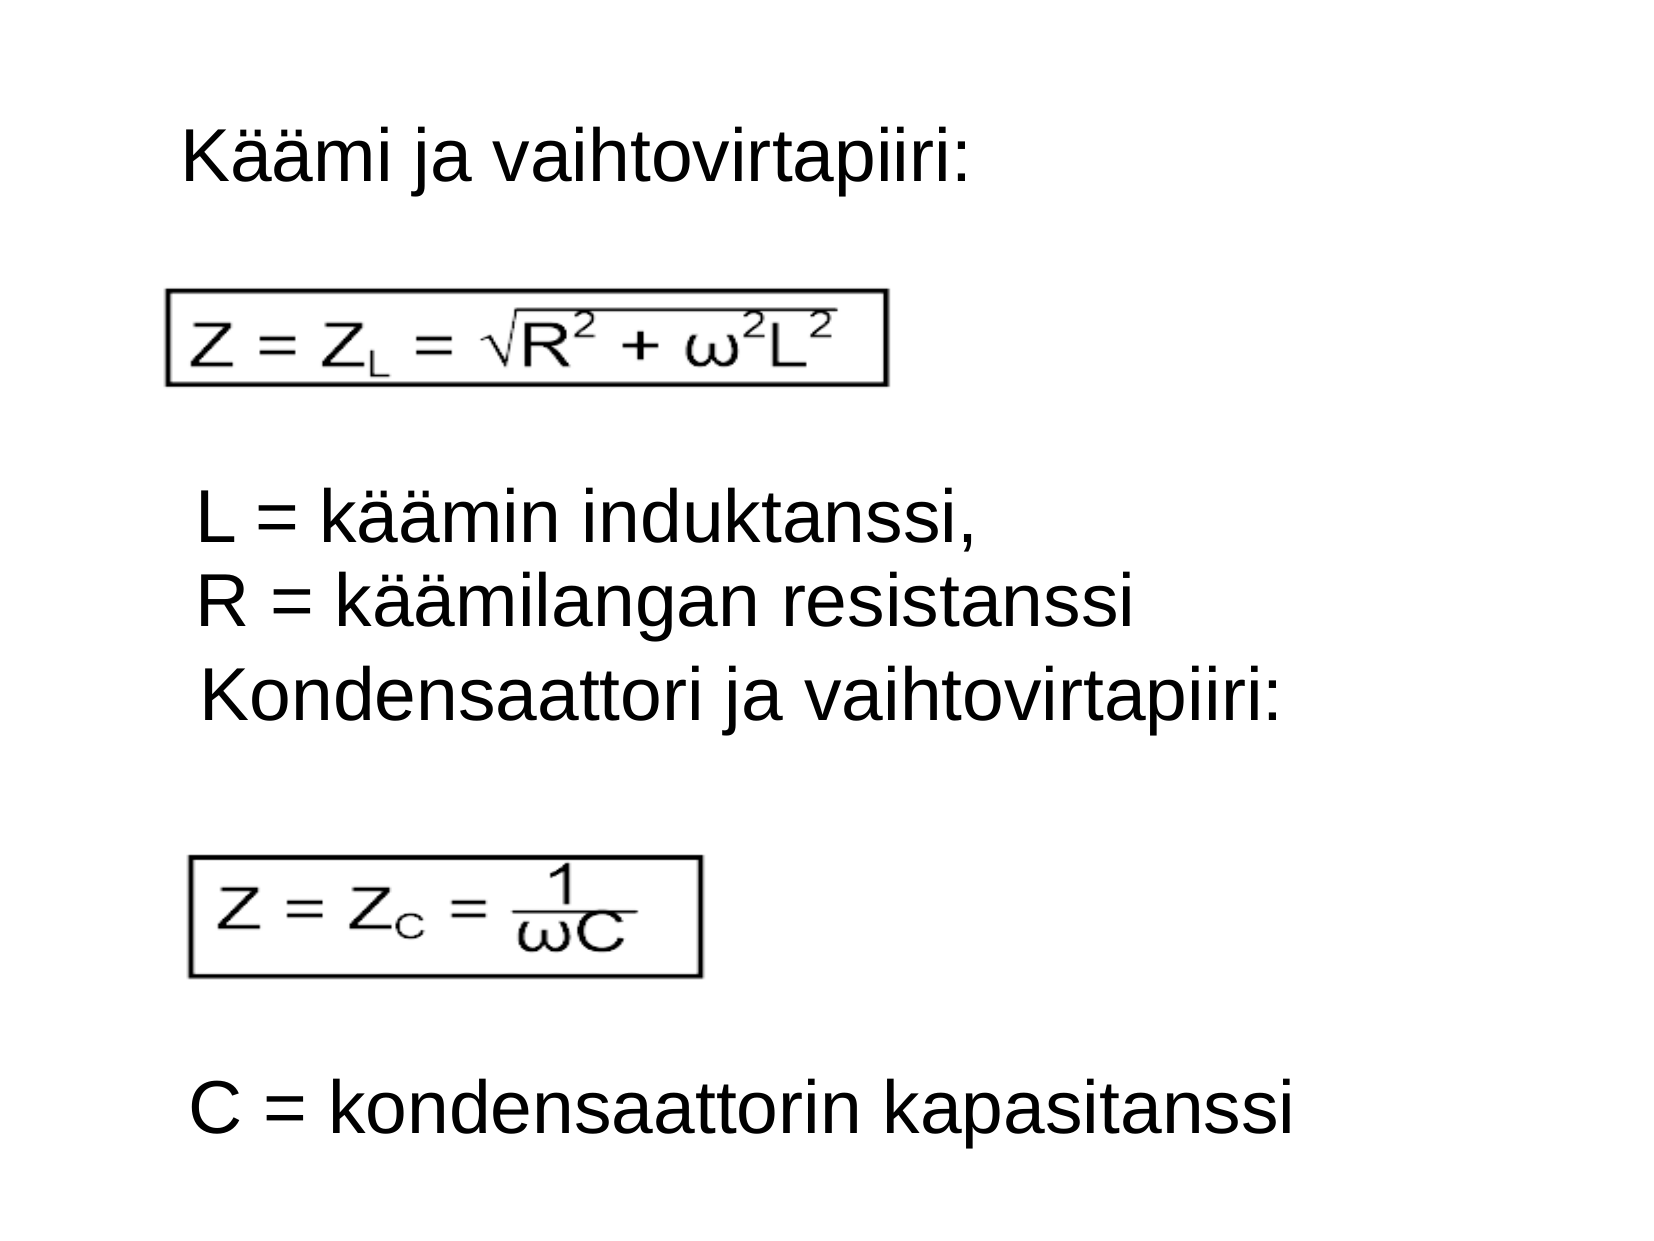

Käämi ja vaihtovirtapiiri:
L = käämin induktanssi,
R = käämilangan resistanssi
Kondensaattori ja vaihtovirtapiiri:
C = kondensaattorin kapasitanssi